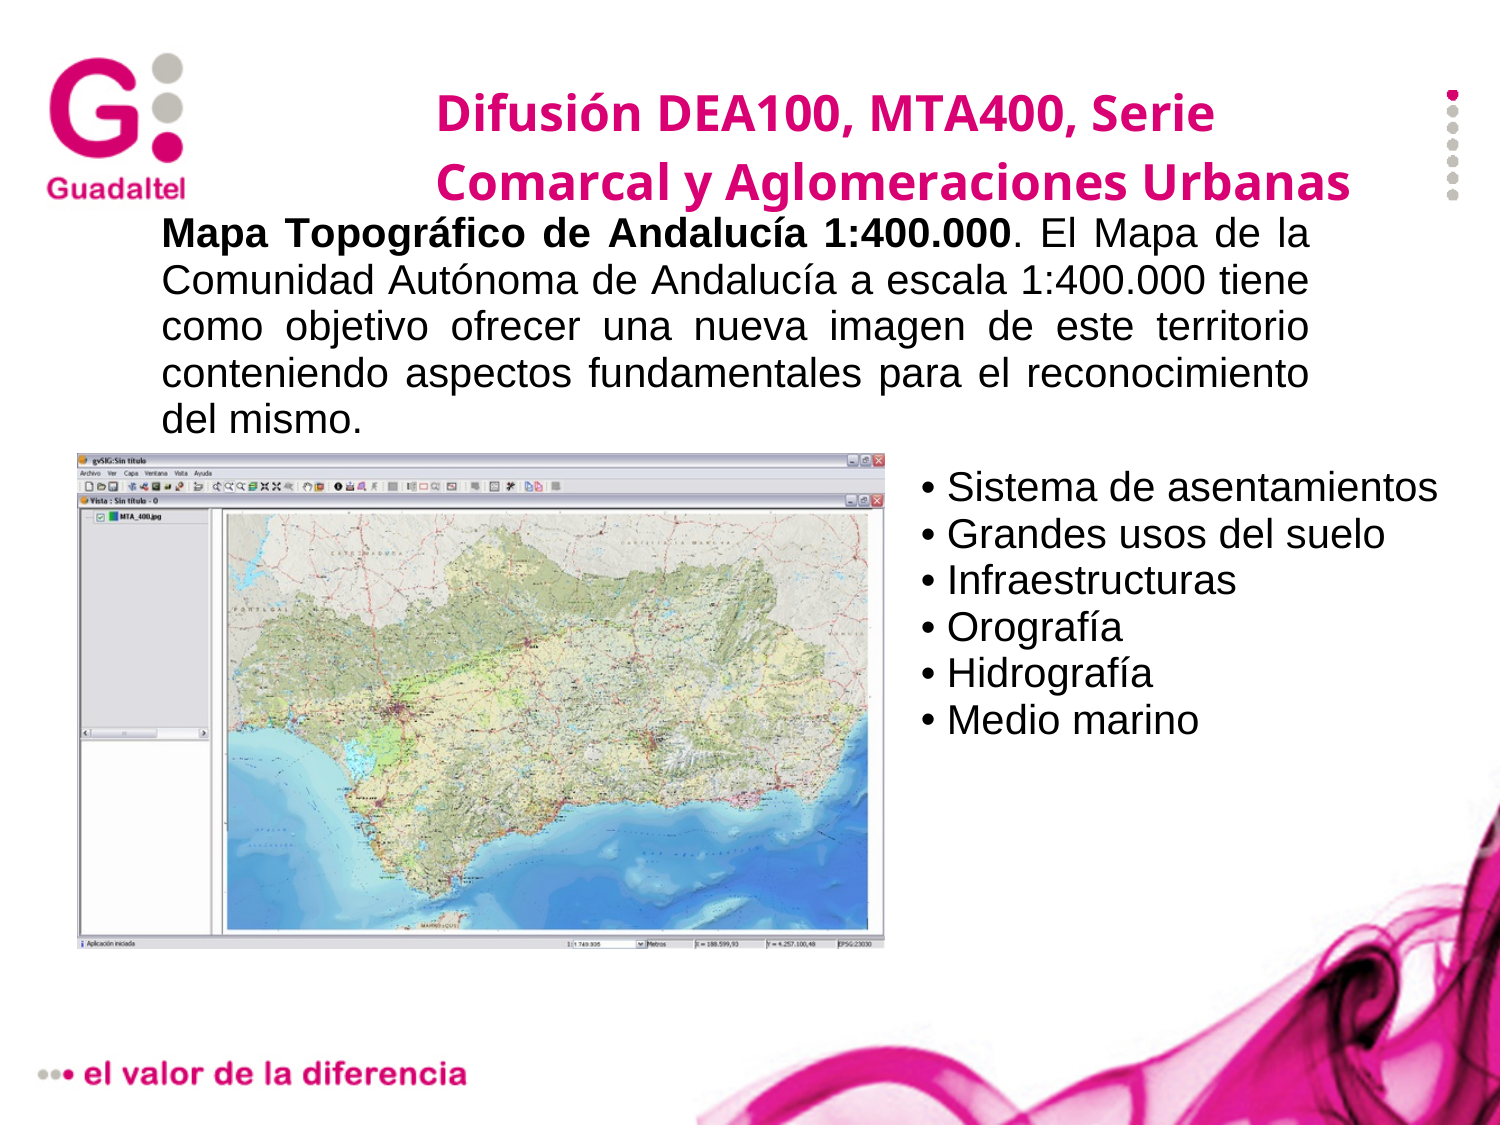

Difusión DEA100, MTA400, Serie
Comarcal y Aglomeraciones Urbanas
Mapa Topográfico de Andalucía 1:400.000. El Mapa de la Comunidad Autónoma de Andalucía a escala 1:400.000 tiene como objetivo ofrecer una nueva imagen de este territorio conteniendo aspectos fundamentales para el reconocimiento del mismo.
 Sistema de asentamientos
 Grandes usos del suelo
 Infraestructuras
 Orografía
 Hidrografía
 Medio marino